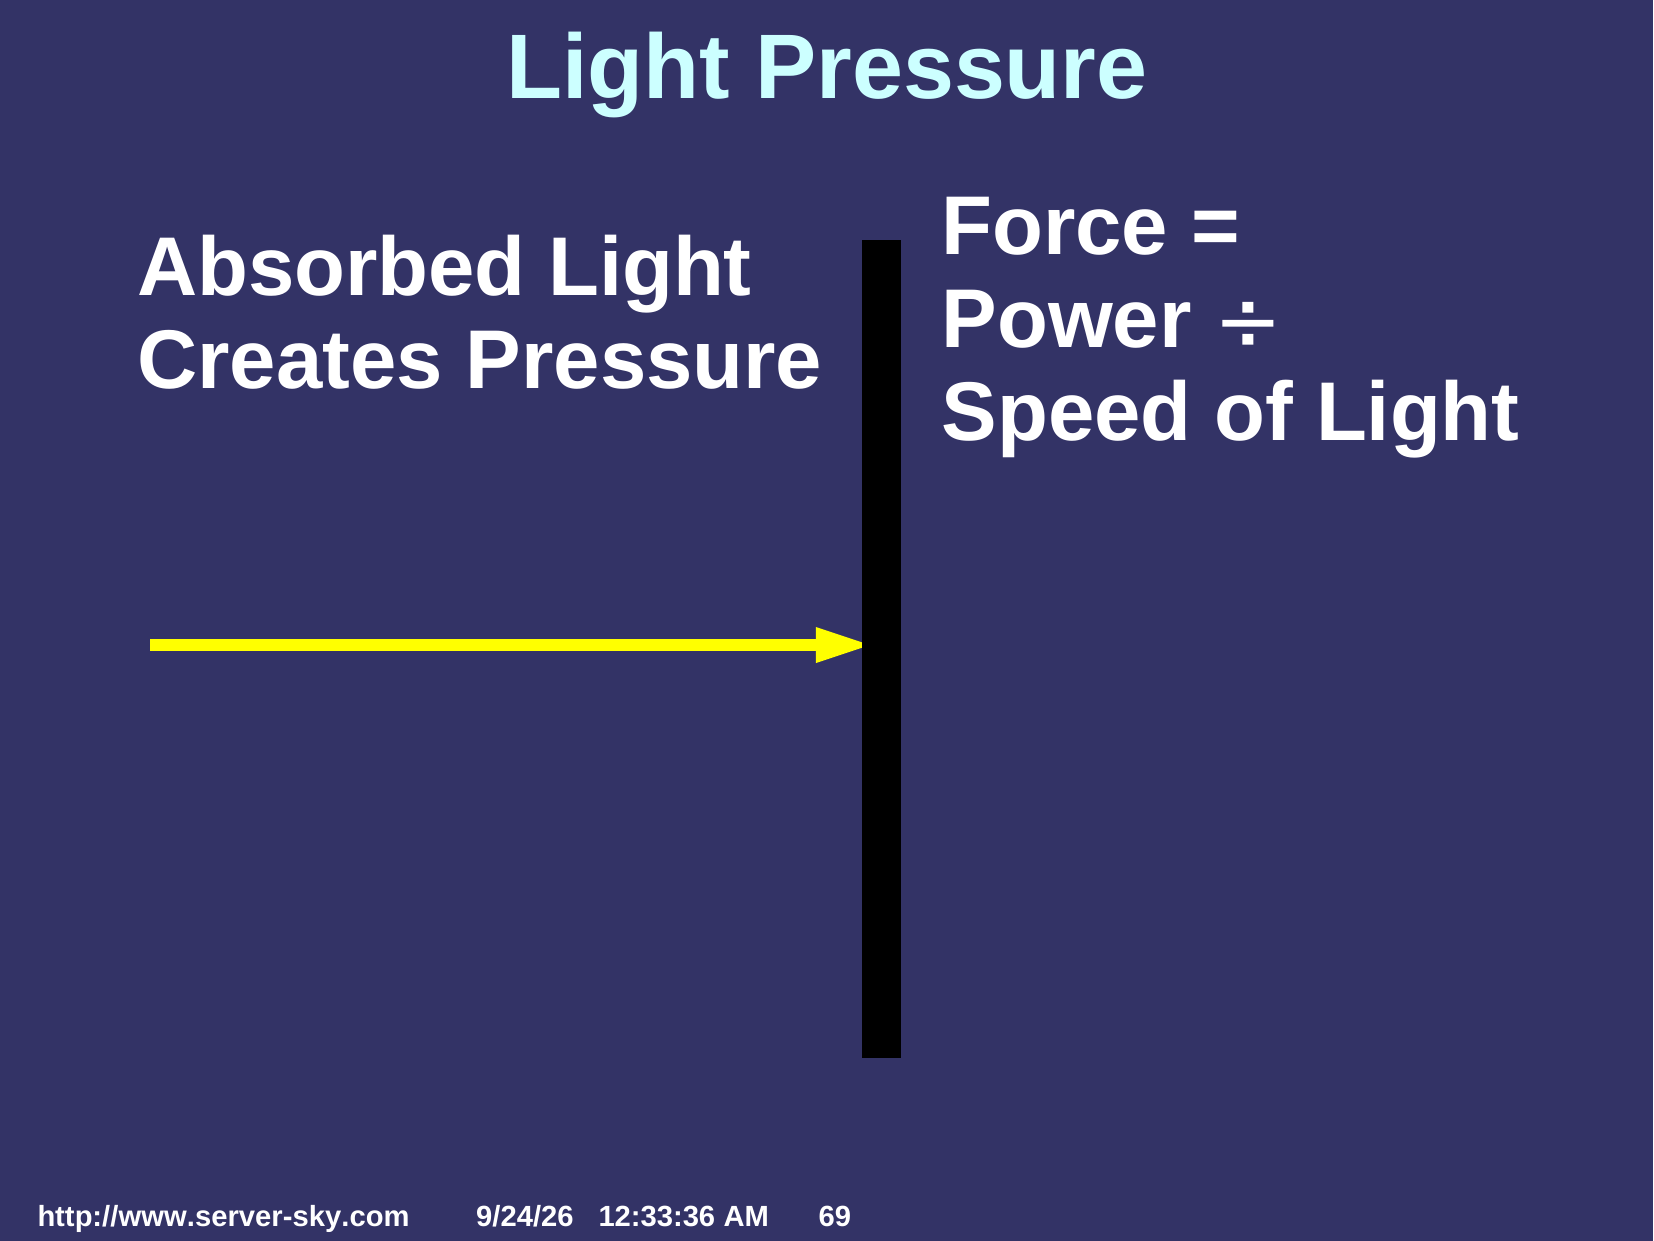

# Light Pressure
Force =
Power 
Speed of Light
Absorbed Light Creates Pressure